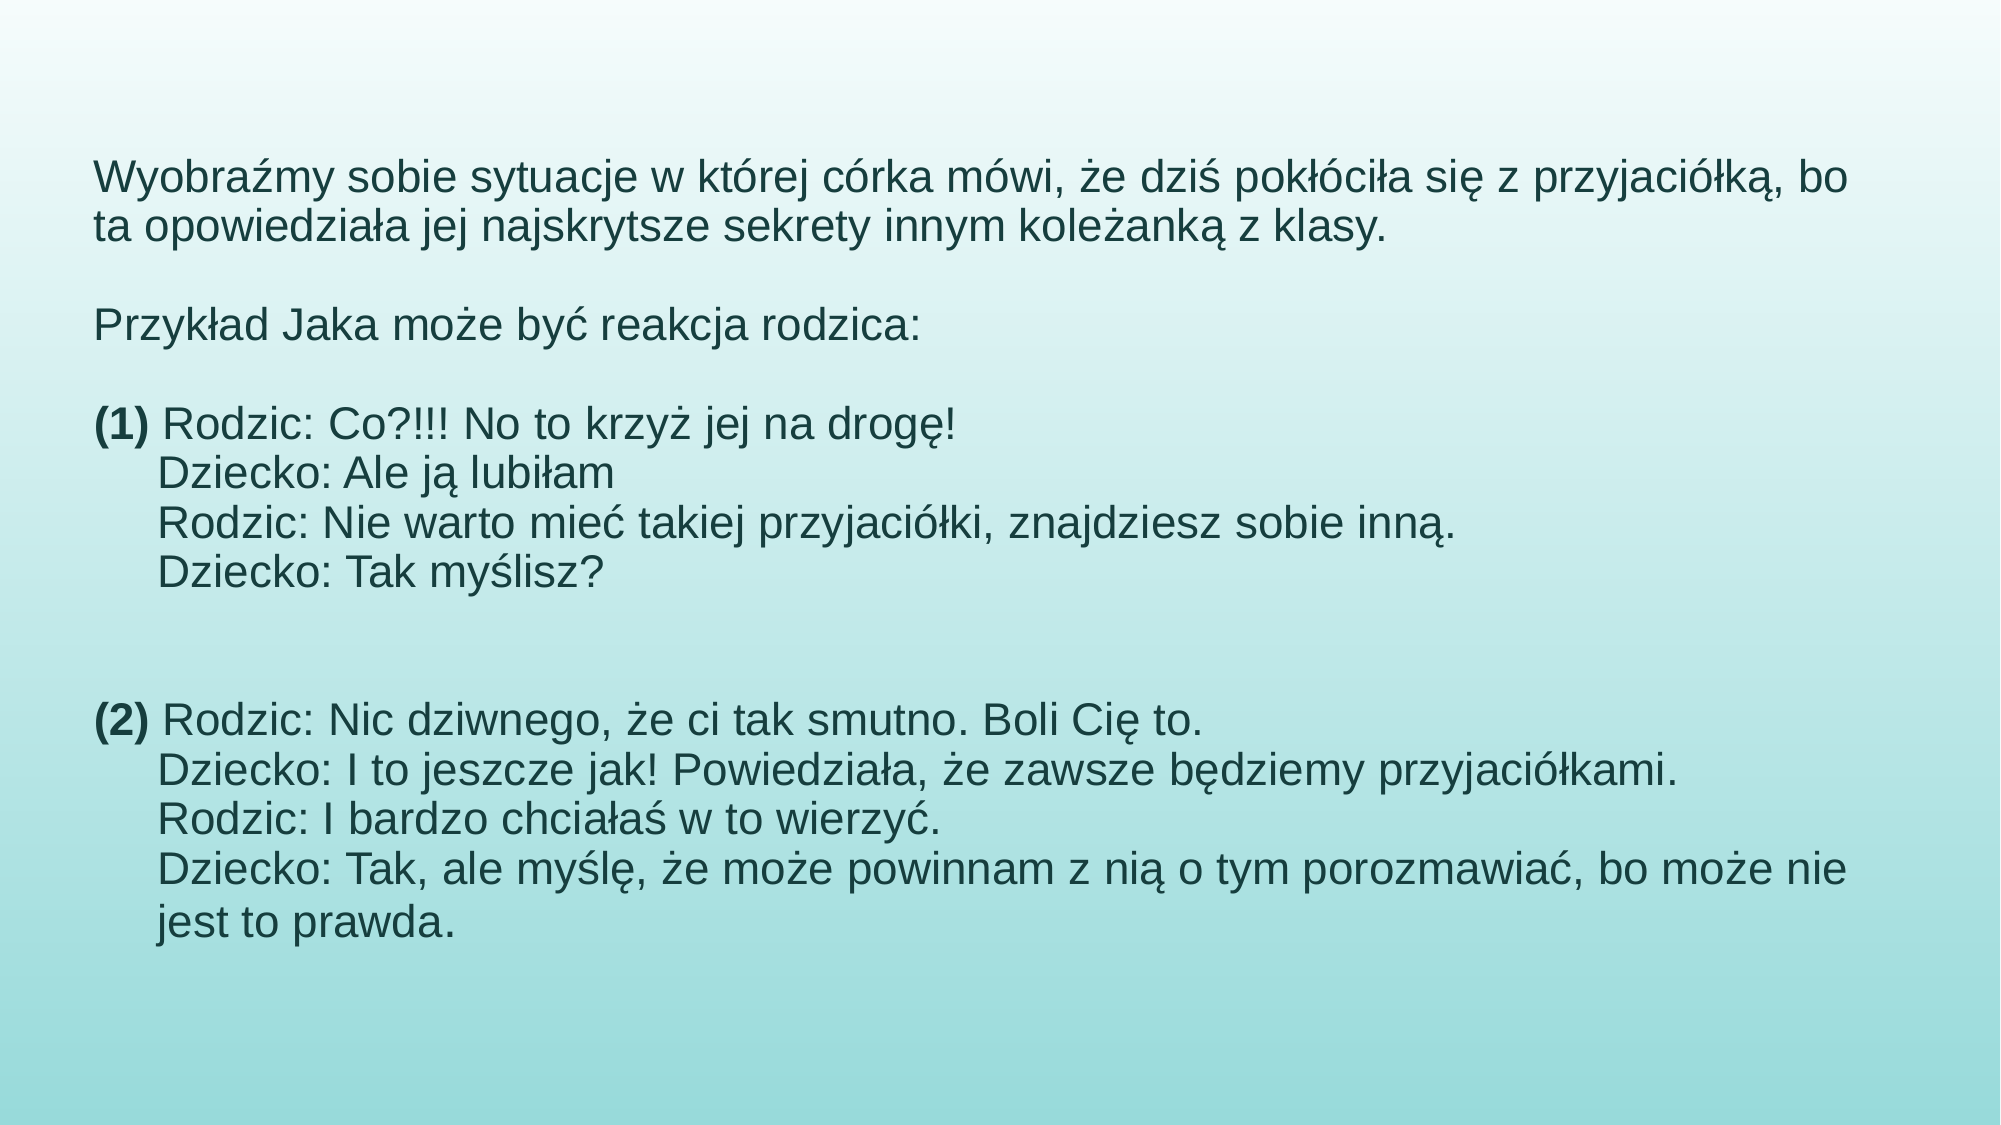

# Wyobraźmy sobie sytuacje w której córka mówi, że dziś pokłóciła się z przyjaciółką, bo ta opowiedziała jej najskrytsze sekrety innym koleżanką z klasy. Przykład Jaka może być reakcja rodzica: (1) Rodzic: Co?!!! No to krzyż jej na drogę! Dziecko: Ale ją lubiłam Rodzic: Nie warto mieć takiej przyjaciółki, znajdziesz sobie inną. Dziecko: Tak myślisz? (2) Rodzic: Nic dziwnego, że ci tak smutno. Boli Cię to. Dziecko: I to jeszcze jak! Powiedziała, że zawsze będziemy przyjaciółkami. Rodzic: I bardzo chciałaś w to wierzyć. Dziecko: Tak, ale myślę, że może powinnam z nią o tym porozmawiać, bo może nie jest to prawda.